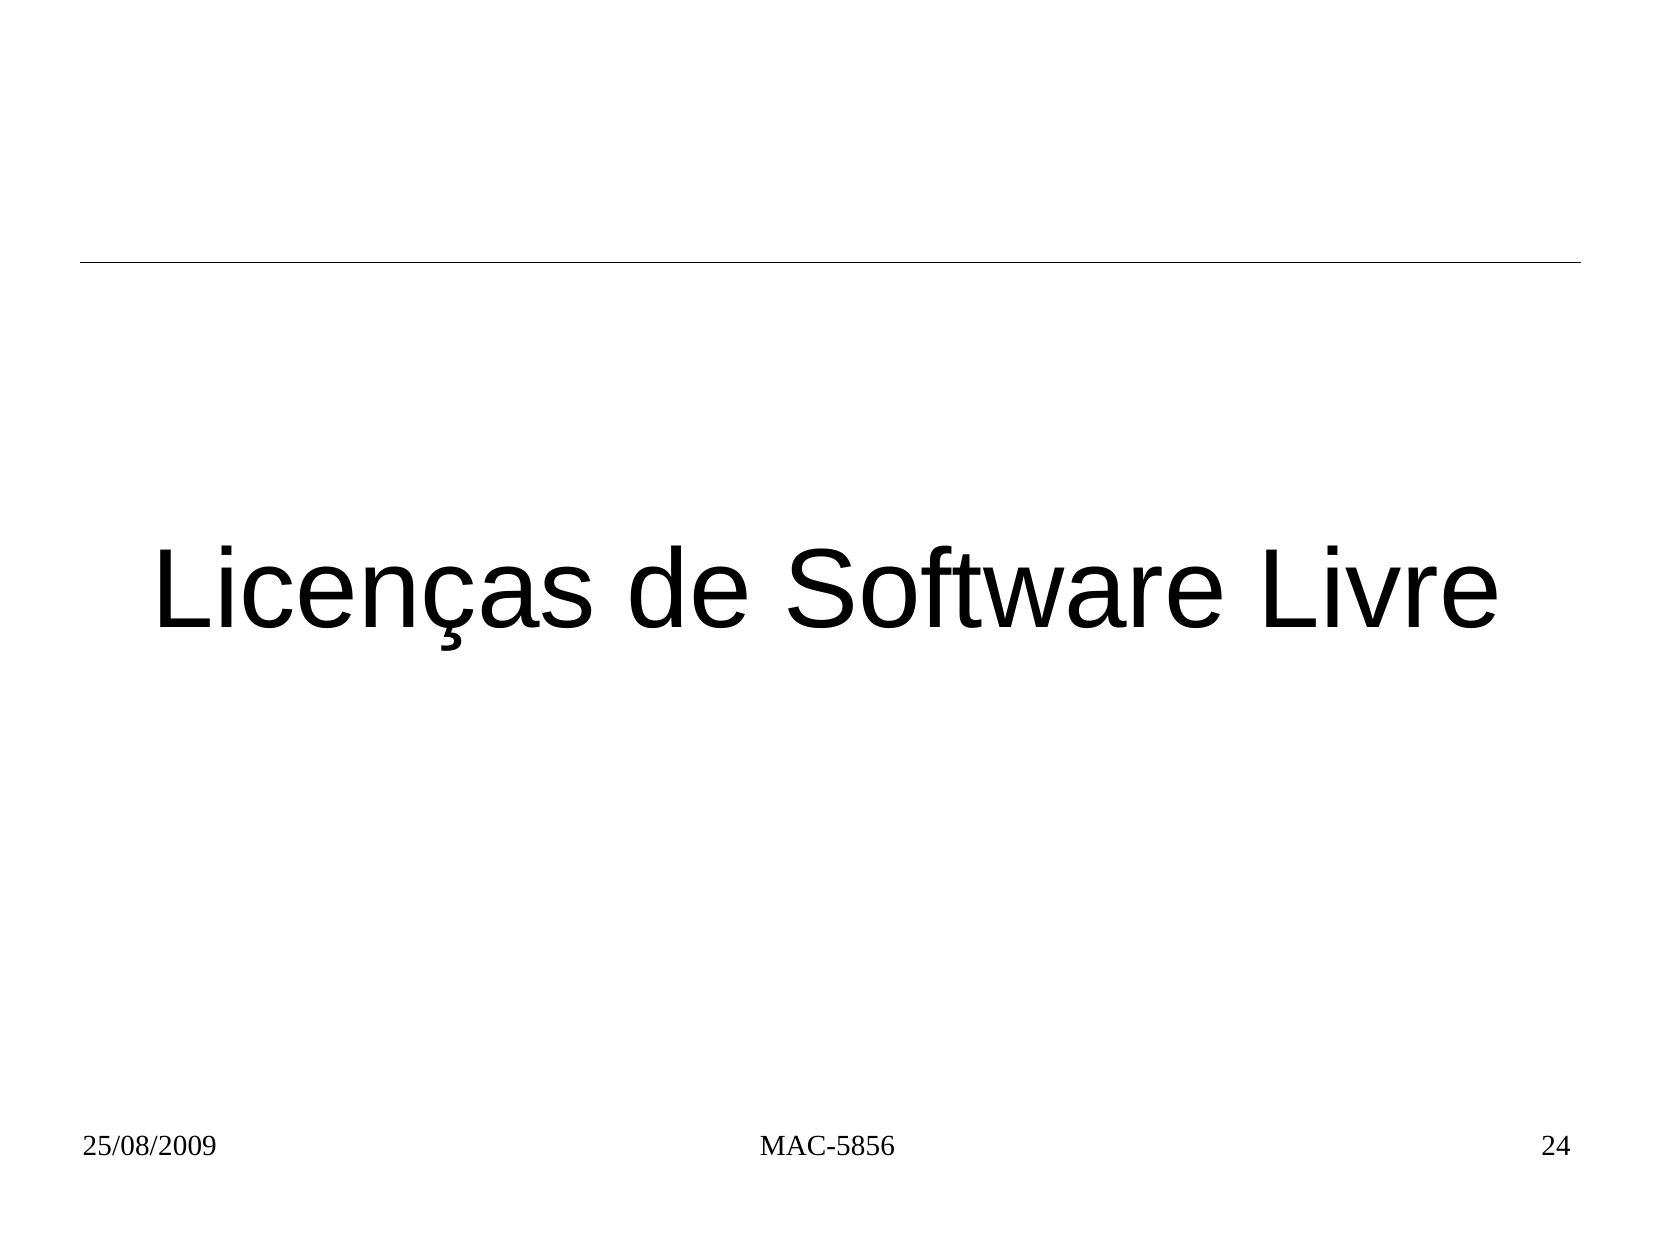

# Licenças de Software Livre
25/08/2009
MAC-5856
24